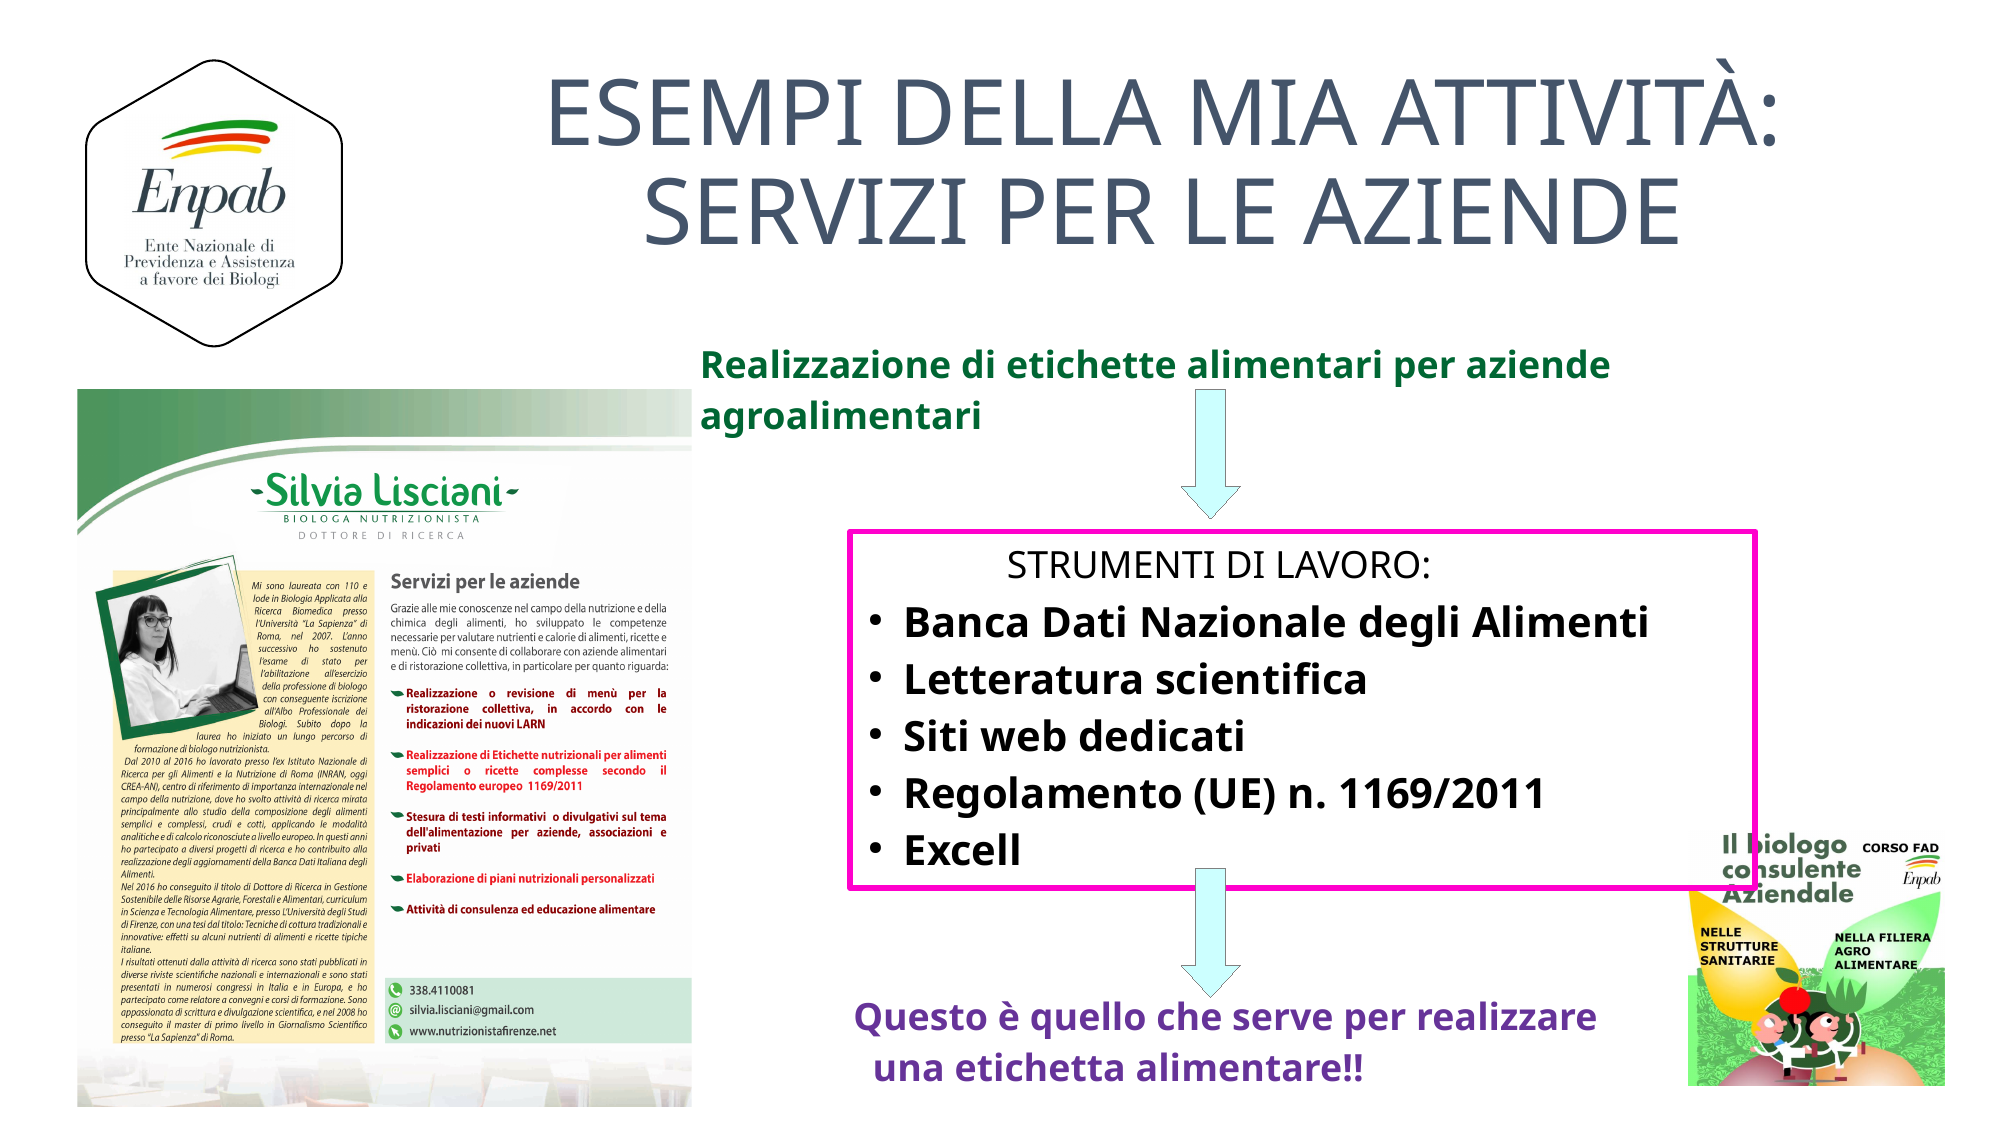

ESEMPI DELLA MIA ATTIVITÀ: SERVIZI PER LE AZIENDE
Realizzazione di etichette alimentari per aziende agroalimentari
Banca Dati Nazionale degli Alimenti
Letteratura scientifica
Siti web dedicati
Regolamento (UE) n. 1169/2011
Excell
STRUMENTI DI LAVORO:
Questo è quello che serve per realizzare una etichetta alimentare!!